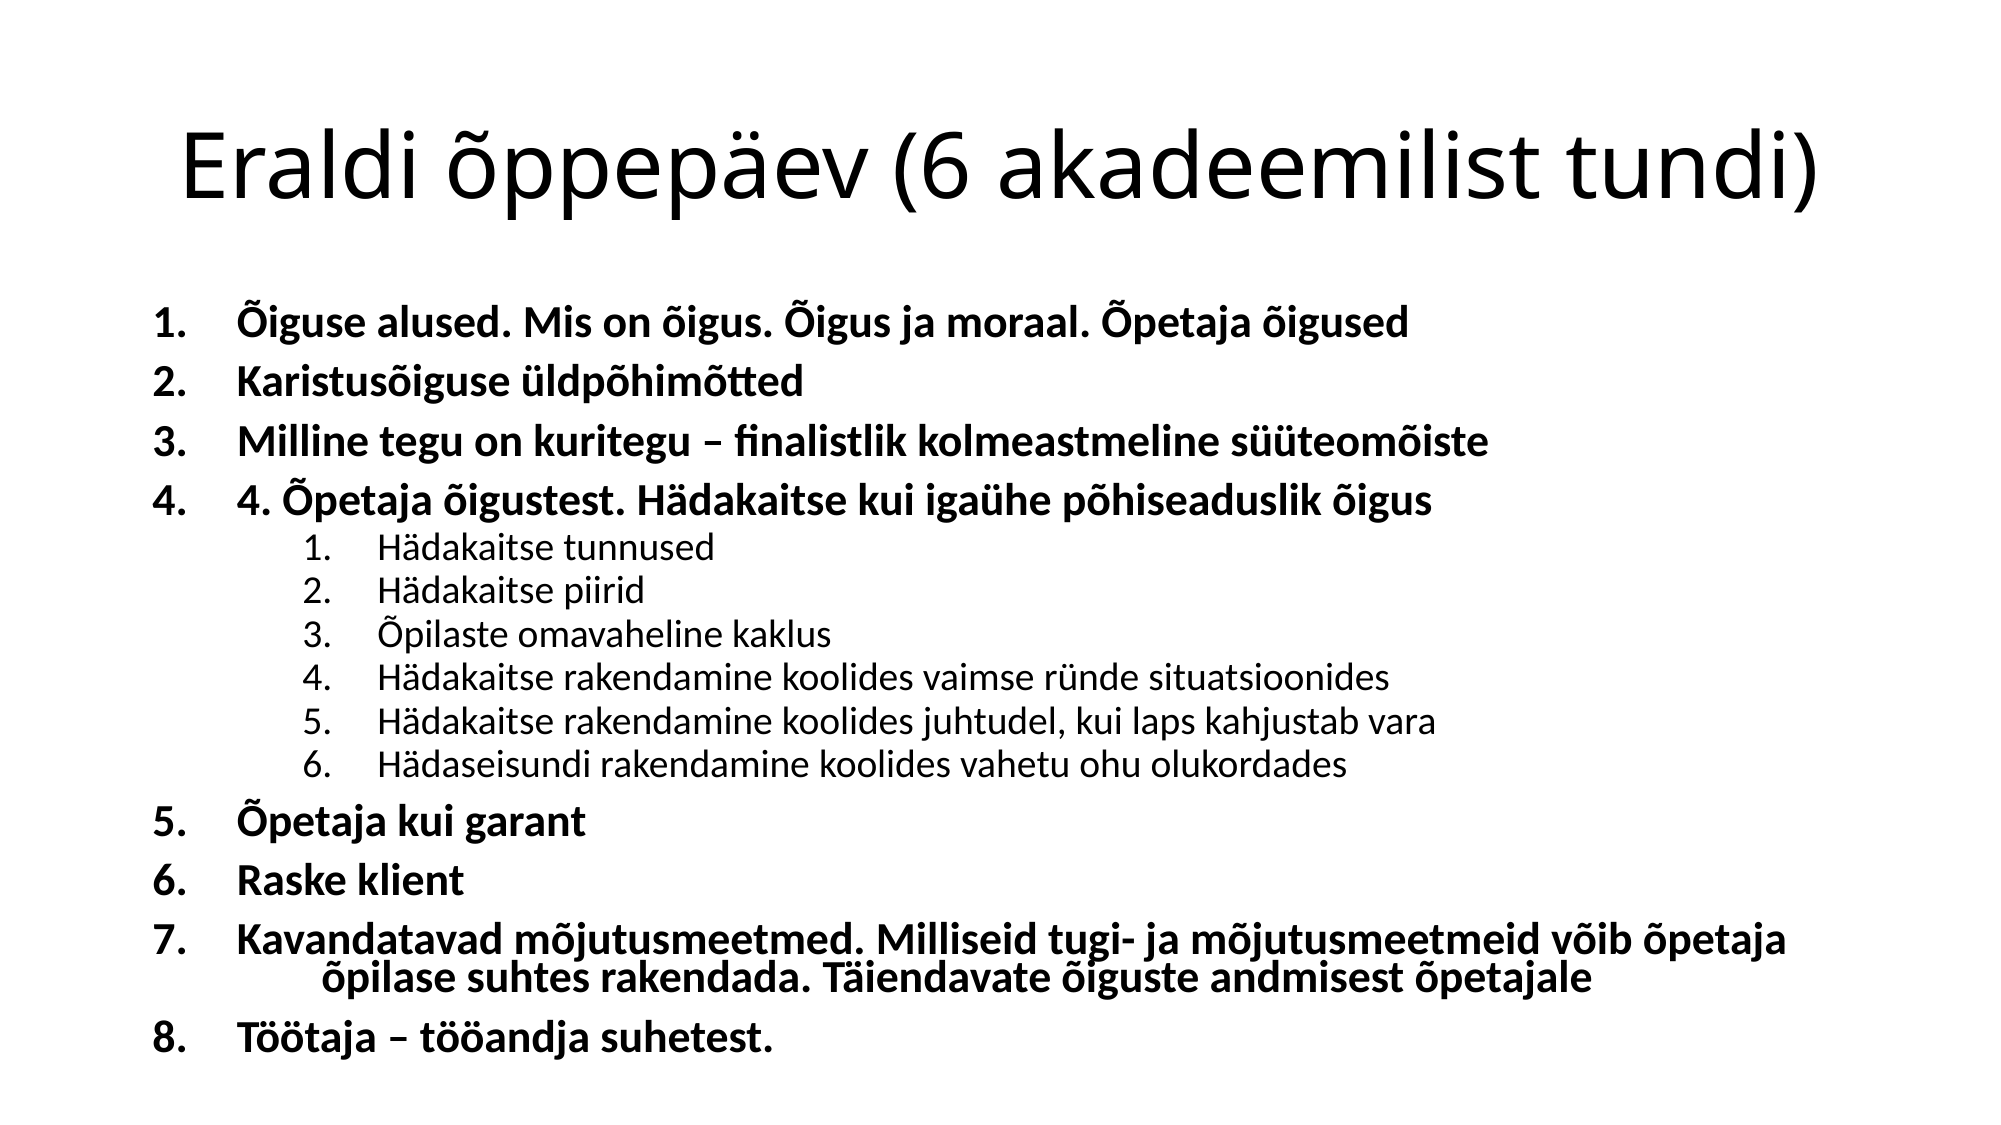

# Eraldi õppepäev (6 akadeemilist tundi)
Õiguse alused. Mis on õigus. Õigus ja moraal. Õpetaja õigused
Karistusõiguse üldpõhimõtted
Milline tegu on kuritegu – finalistlik kolmeastmeline süüteomõiste
4. Õpetaja õigustest. Hädakaitse kui igaühe põhiseaduslik õigus
Hädakaitse tunnused
Hädakaitse piirid
Õpilaste omavaheline kaklus
Hädakaitse rakendamine koolides vaimse ründe situatsioonides
Hädakaitse rakendamine koolides juhtudel, kui laps kahjustab vara
Hädaseisundi rakendamine koolides vahetu ohu olukordades
Õpetaja kui garant
Raske klient
Kavandatavad mõjutusmeetmed. Milliseid tugi- ja mõjutusmeetmeid võib õpetaja õpilase suhtes rakendada. Täiendavate õiguste andmisest õpetajale
Töötaja – tööandja suhetest.